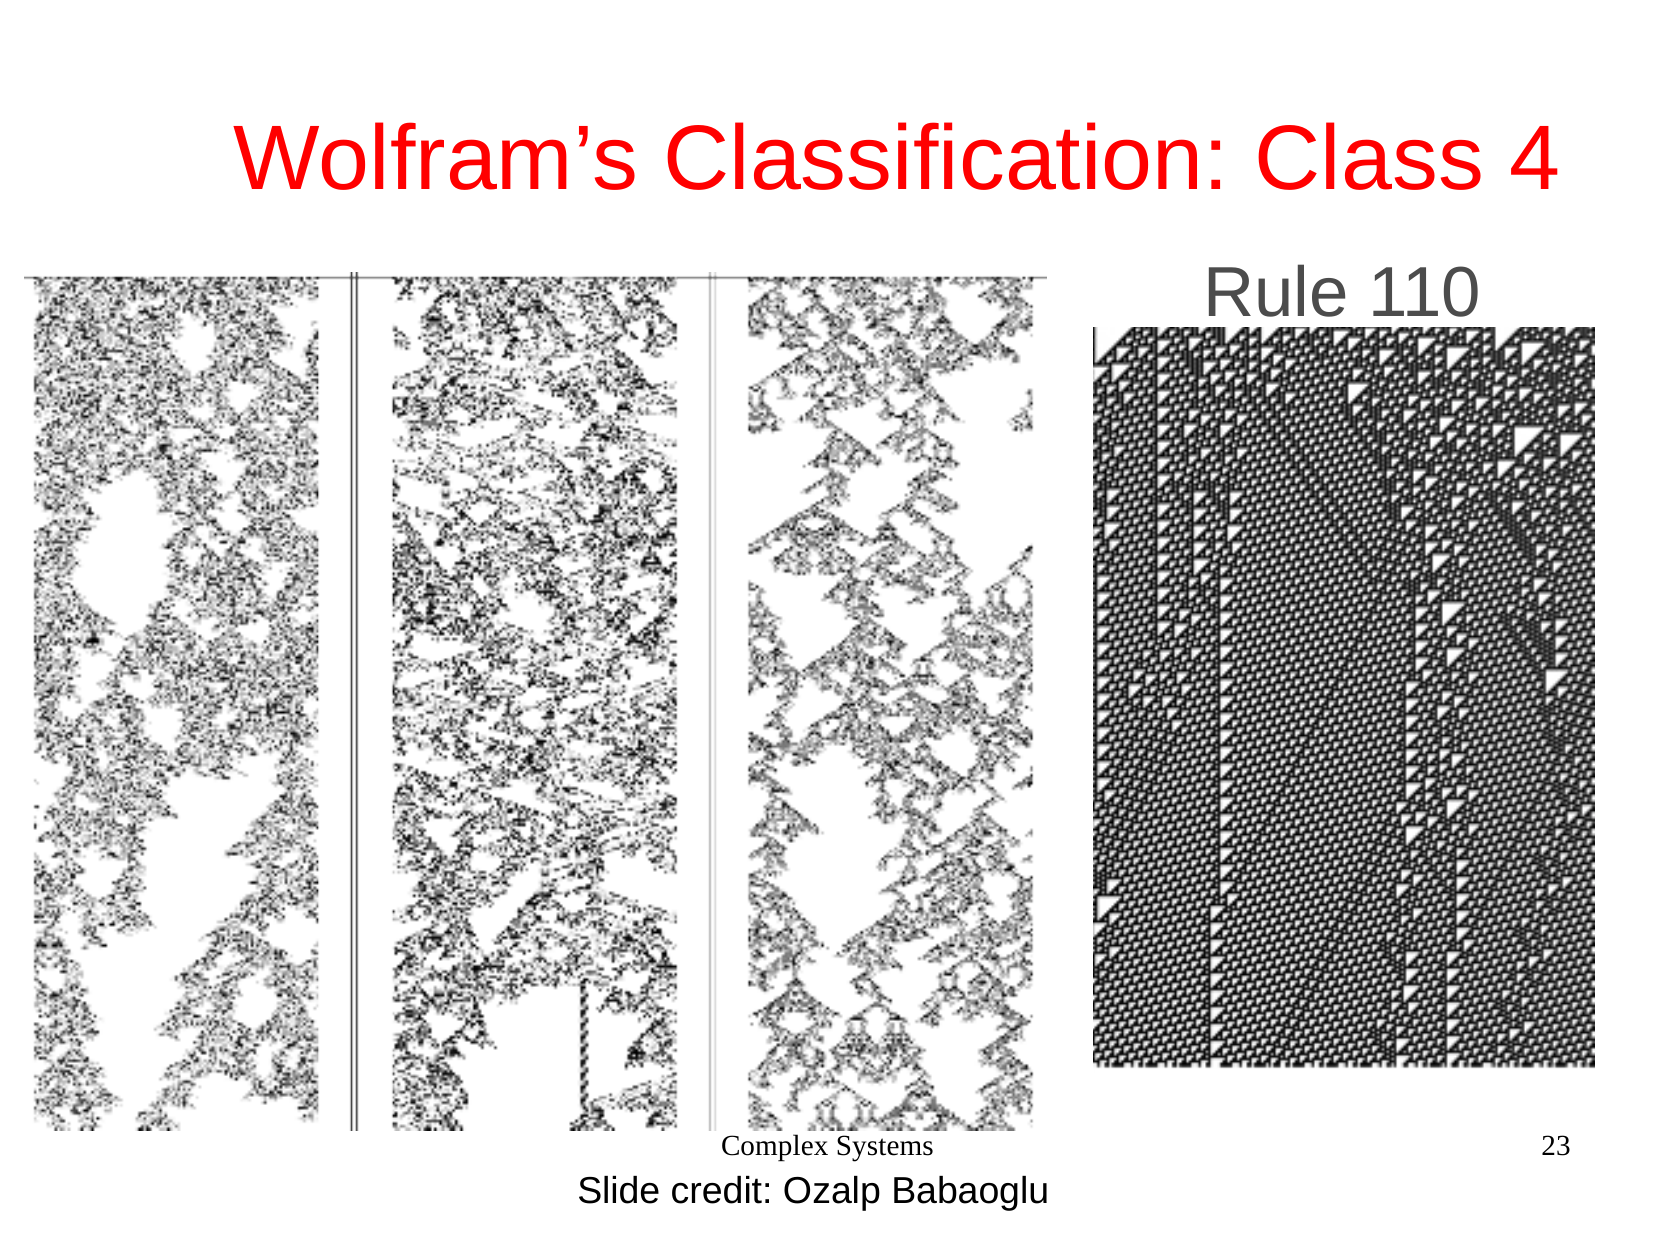

# Wolfram’s Classification: Class 4
Rule 110
Complex Systems
23
Slide credit: Ozalp Babaoglu